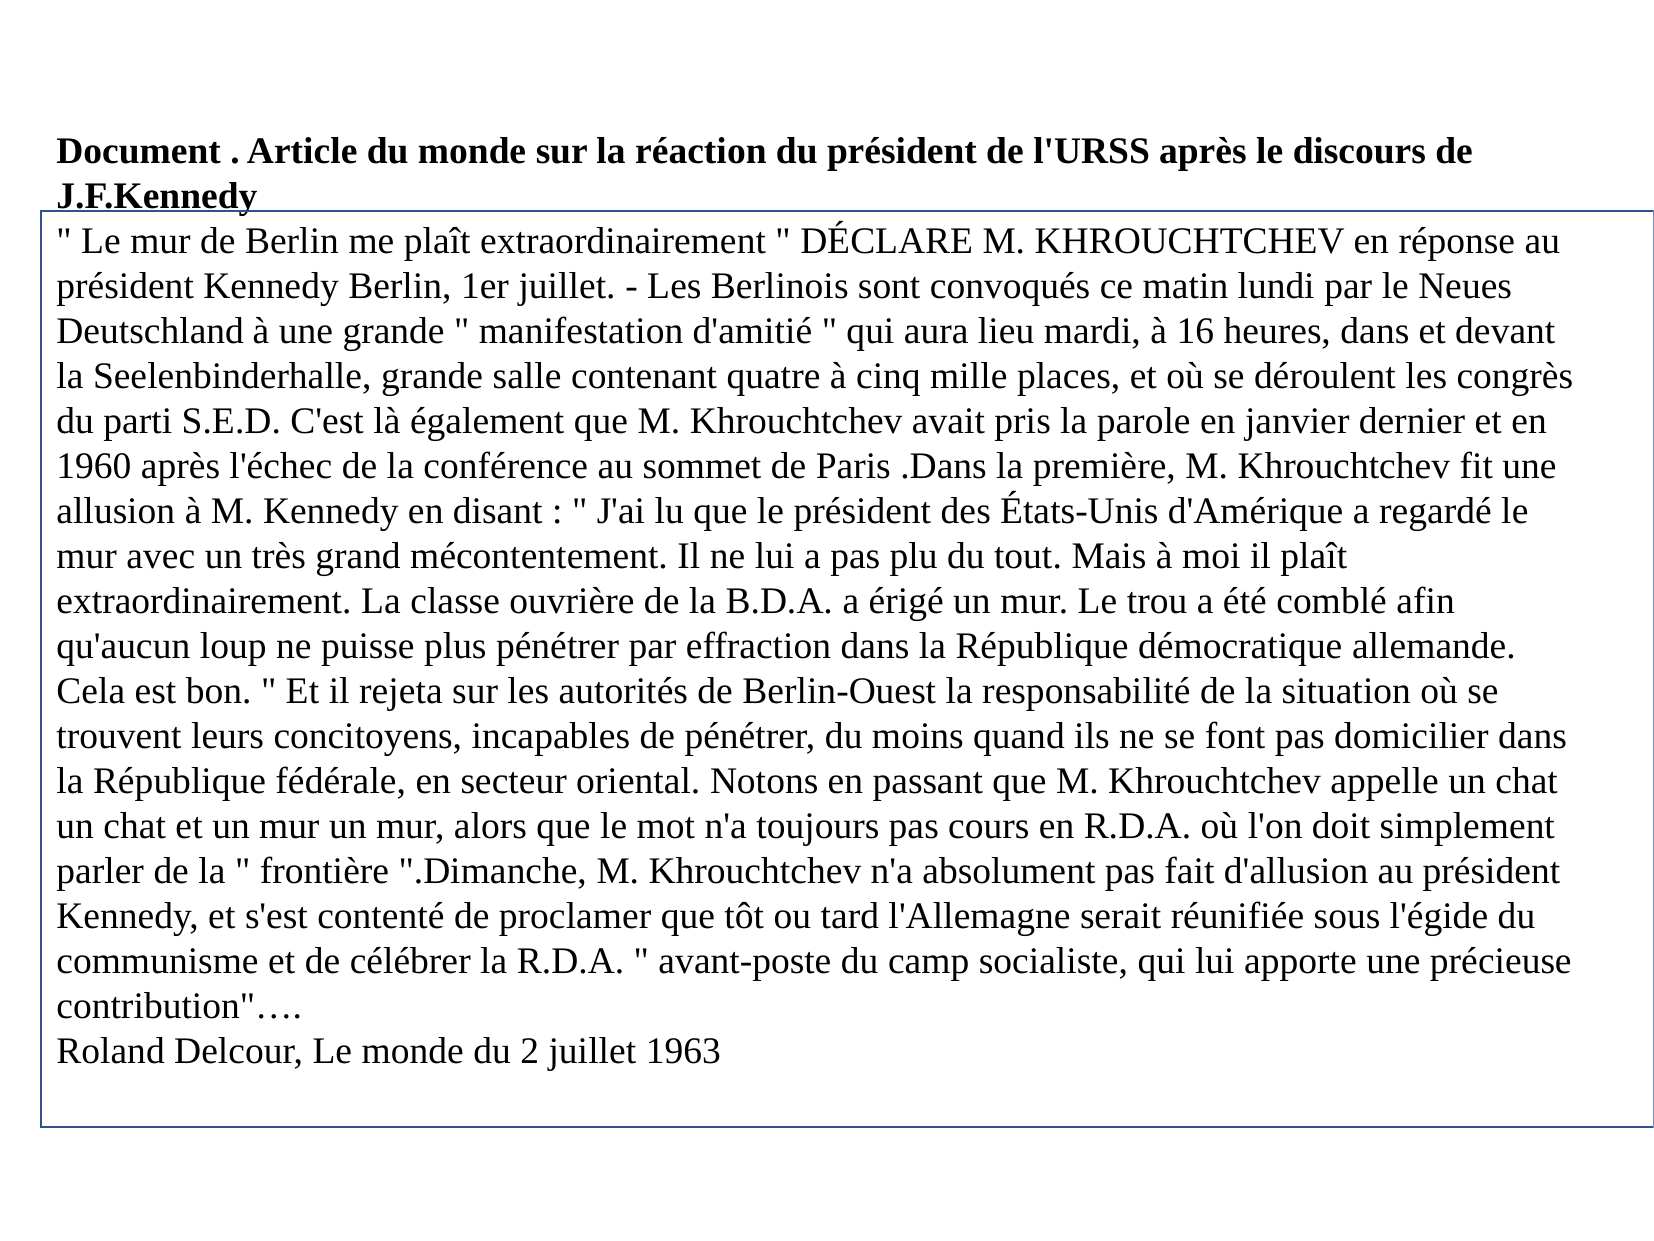

Document . Article du monde sur la réaction du président de l'URSS après le discours de J.F.Kennedy
" Le mur de Berlin me plaît extraordinairement " DÉCLARE M. KHROUCHTCHEV en réponse au président Kennedy Berlin, 1er juillet. - Les Berlinois sont convoqués ce matin lundi par le Neues Deutschland à une grande " manifestation d'amitié " qui aura lieu mardi, à 16 heures, dans et devant la Seelenbinderhalle, grande salle contenant quatre à cinq mille places, et où se déroulent les congrès du parti S.E.D. C'est là également que M. Khrouchtchev avait pris la parole en janvier dernier et en 1960 après l'échec de la conférence au sommet de Paris .Dans la première, M. Khrouchtchev fit une allusion à M. Kennedy en disant : " J'ai lu que le président des États-Unis d'Amérique a regardé le mur avec un très grand mécontentement. Il ne lui a pas plu du tout. Mais à moi il plaît extraordinairement. La classe ouvrière de la B.D.A. a érigé un mur. Le trou a été comblé afin qu'aucun loup ne puisse plus pénétrer par effraction dans la République démocratique allemande. Cela est bon. " Et il rejeta sur les autorités de Berlin-Ouest la responsabilité de la situation où se trouvent leurs concitoyens, incapables de pénétrer, du moins quand ils ne se font pas domicilier dans la République fédérale, en secteur oriental. Notons en passant que M. Khrouchtchev appelle un chat un chat et un mur un mur, alors que le mot n'a toujours pas cours en R.D.A. où l'on doit simplement parler de la " frontière ".Dimanche, M. Khrouchtchev n'a absolument pas fait d'allusion au président Kennedy, et s'est contenté de proclamer que tôt ou tard l'Allemagne serait réunifiée sous l'égide du communisme et de célébrer la R.D.A. " avant-poste du camp socialiste, qui lui apporte une précieuse contribution"….
Roland Delcour, Le monde du 2 juillet 1963